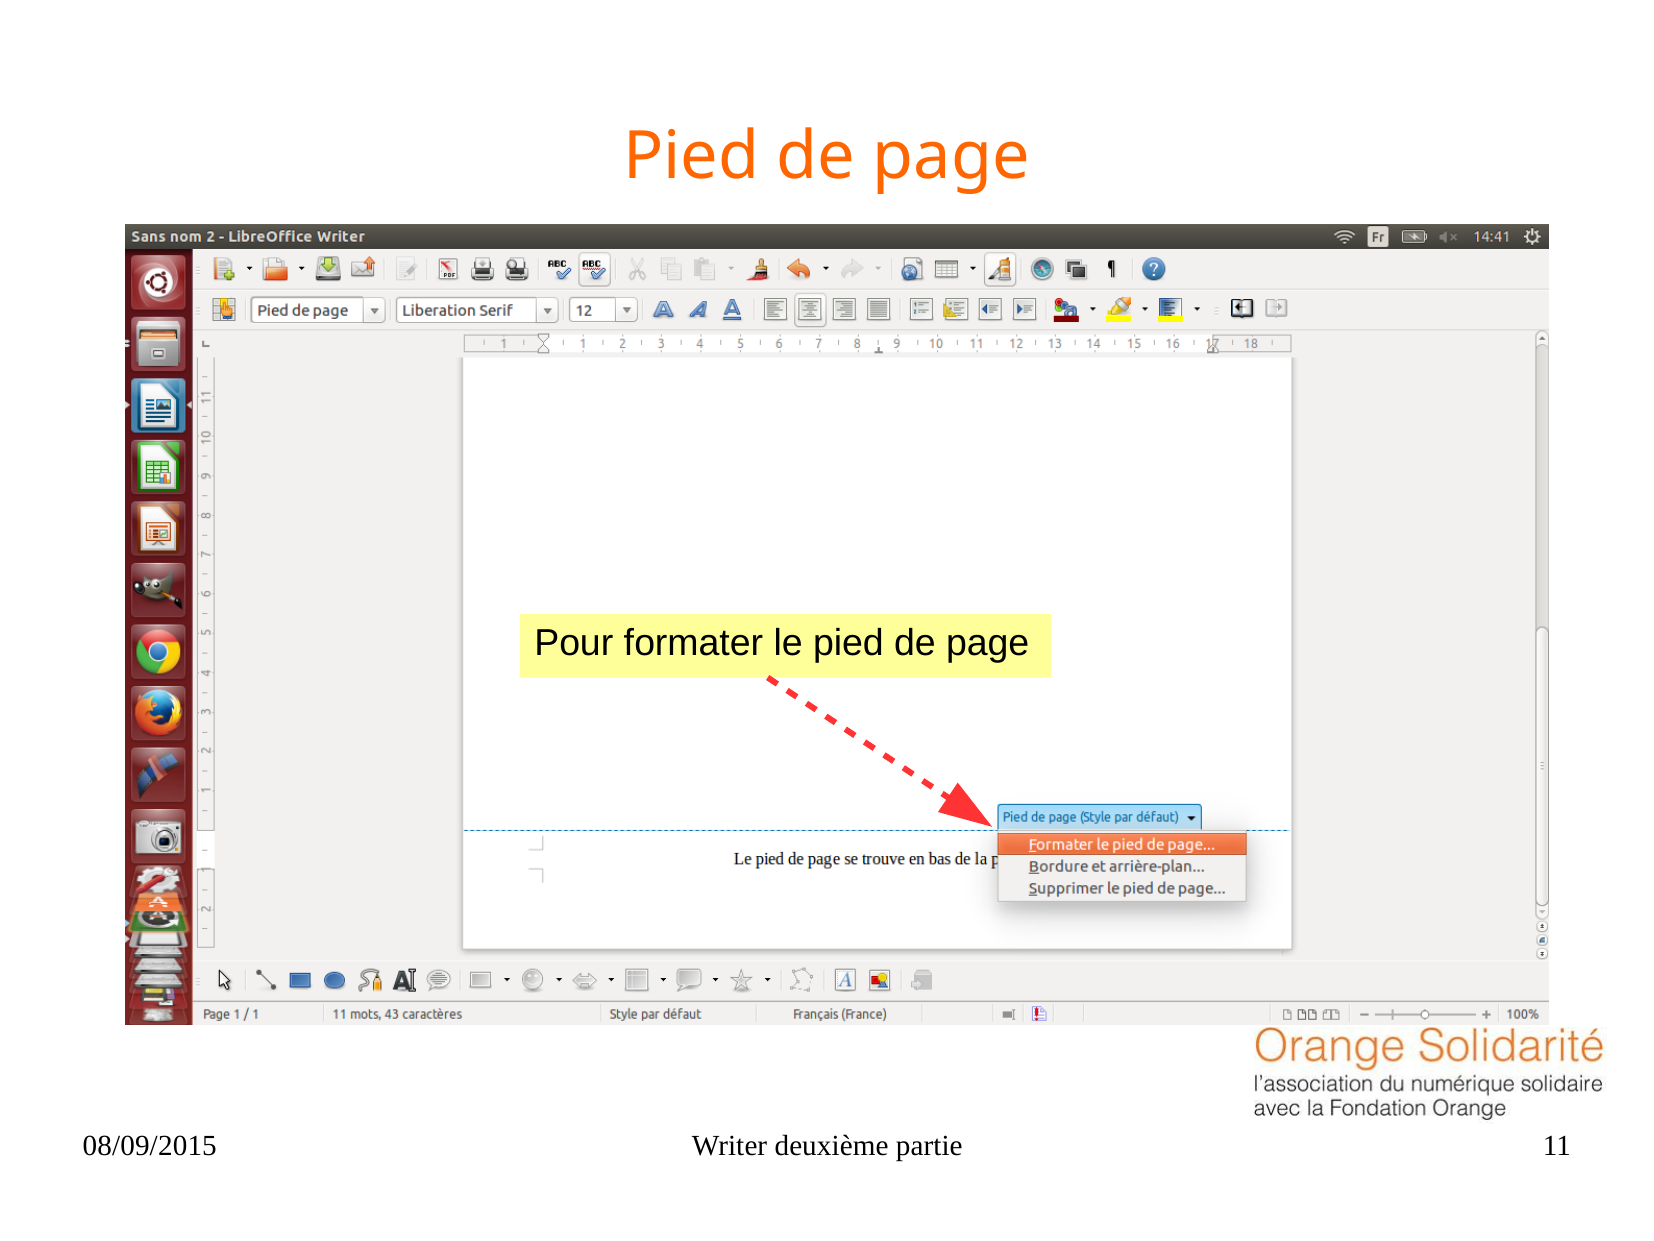

# Pied de page
Pour formater le pied de page
08/09/2015
Writer deuxième partie
11